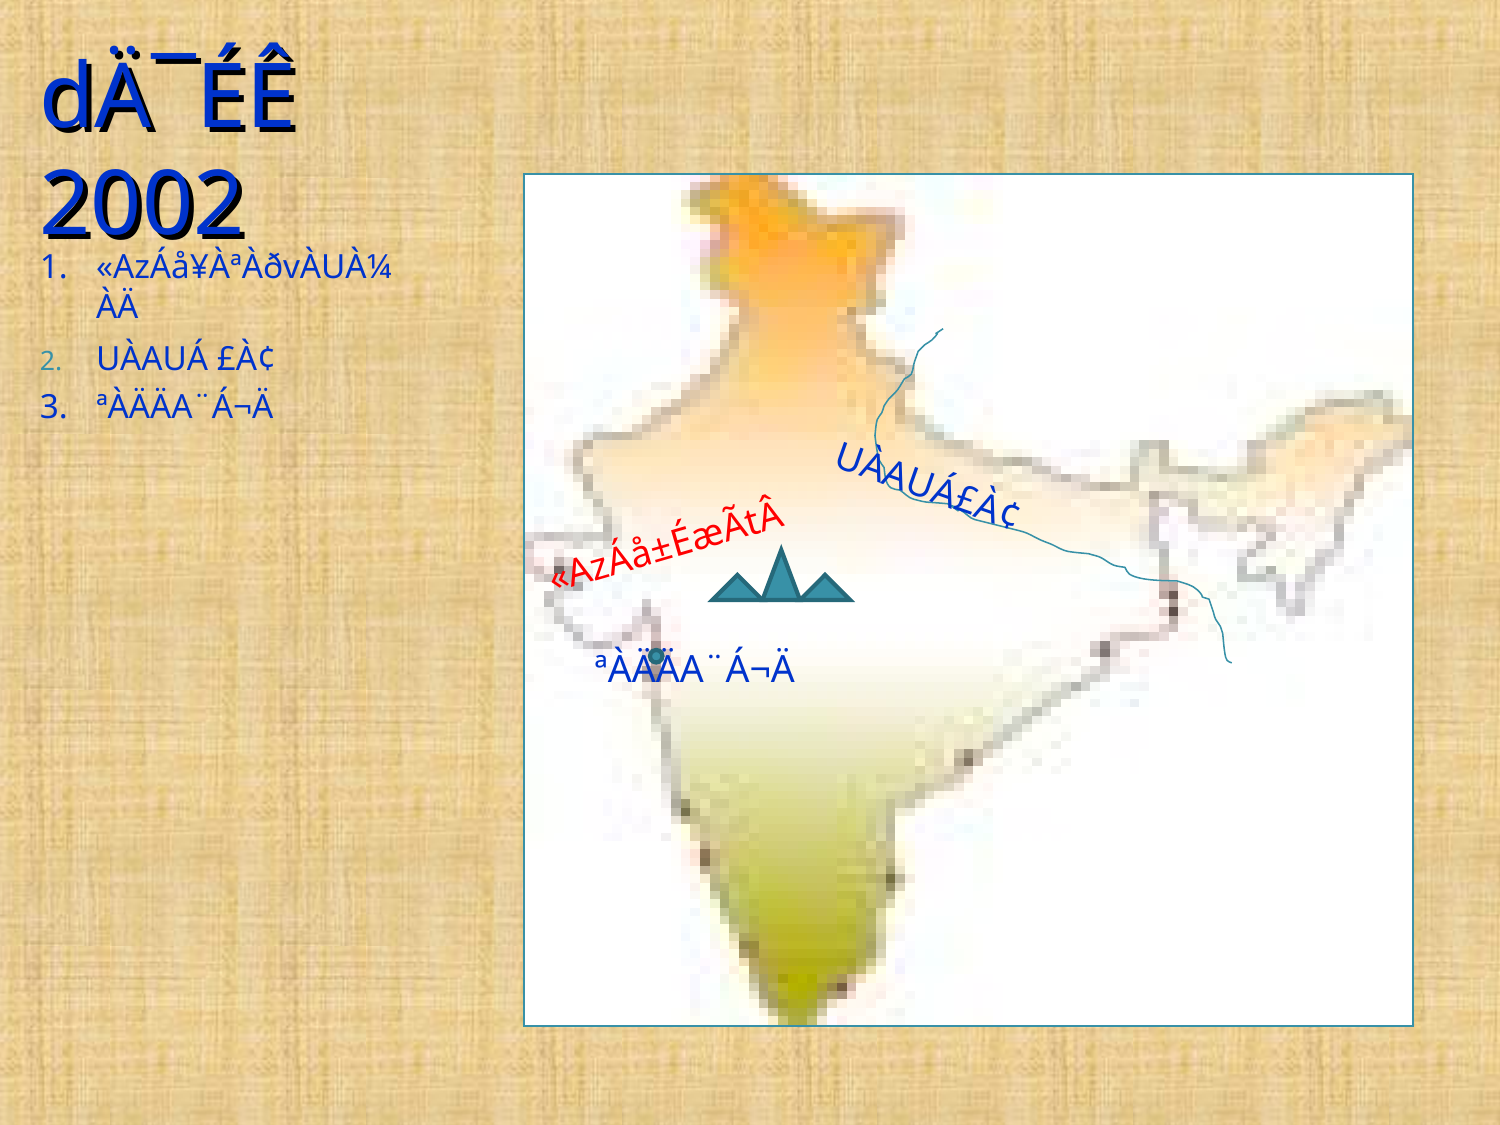

dÄ¯ÉÊ 2002
«AzÁå¥ÀªÀðvÀUÀ¼ÀÄ
UÀAUÁ £À¢
ªÀÄÄA¨Á¬Ä
UÀAUÁ£À¢
«AzÁå±ÉæÃtÂ
ªÀÄÄA¨Á¬Ä